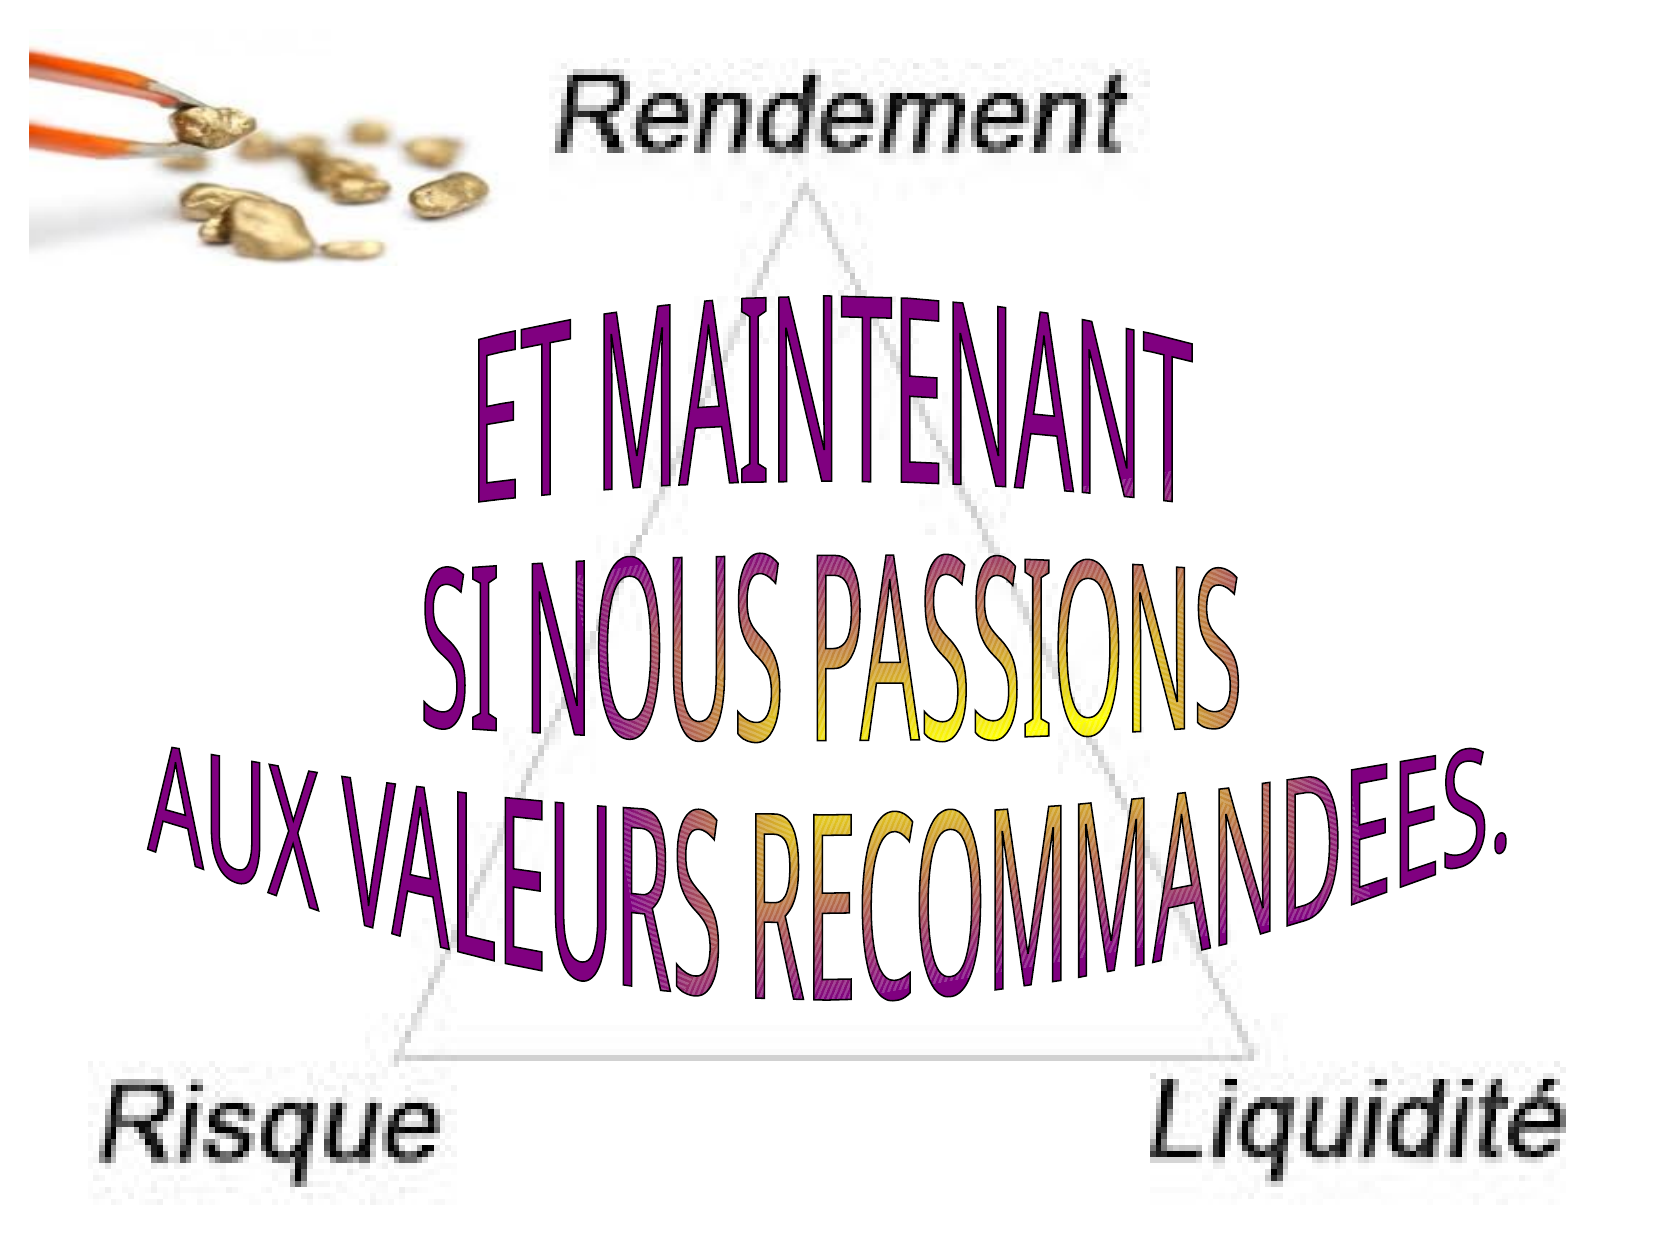

ET MAINTENANT
SI NOUS PASSIONS
AUX VALEURS RECOMMANDEES.